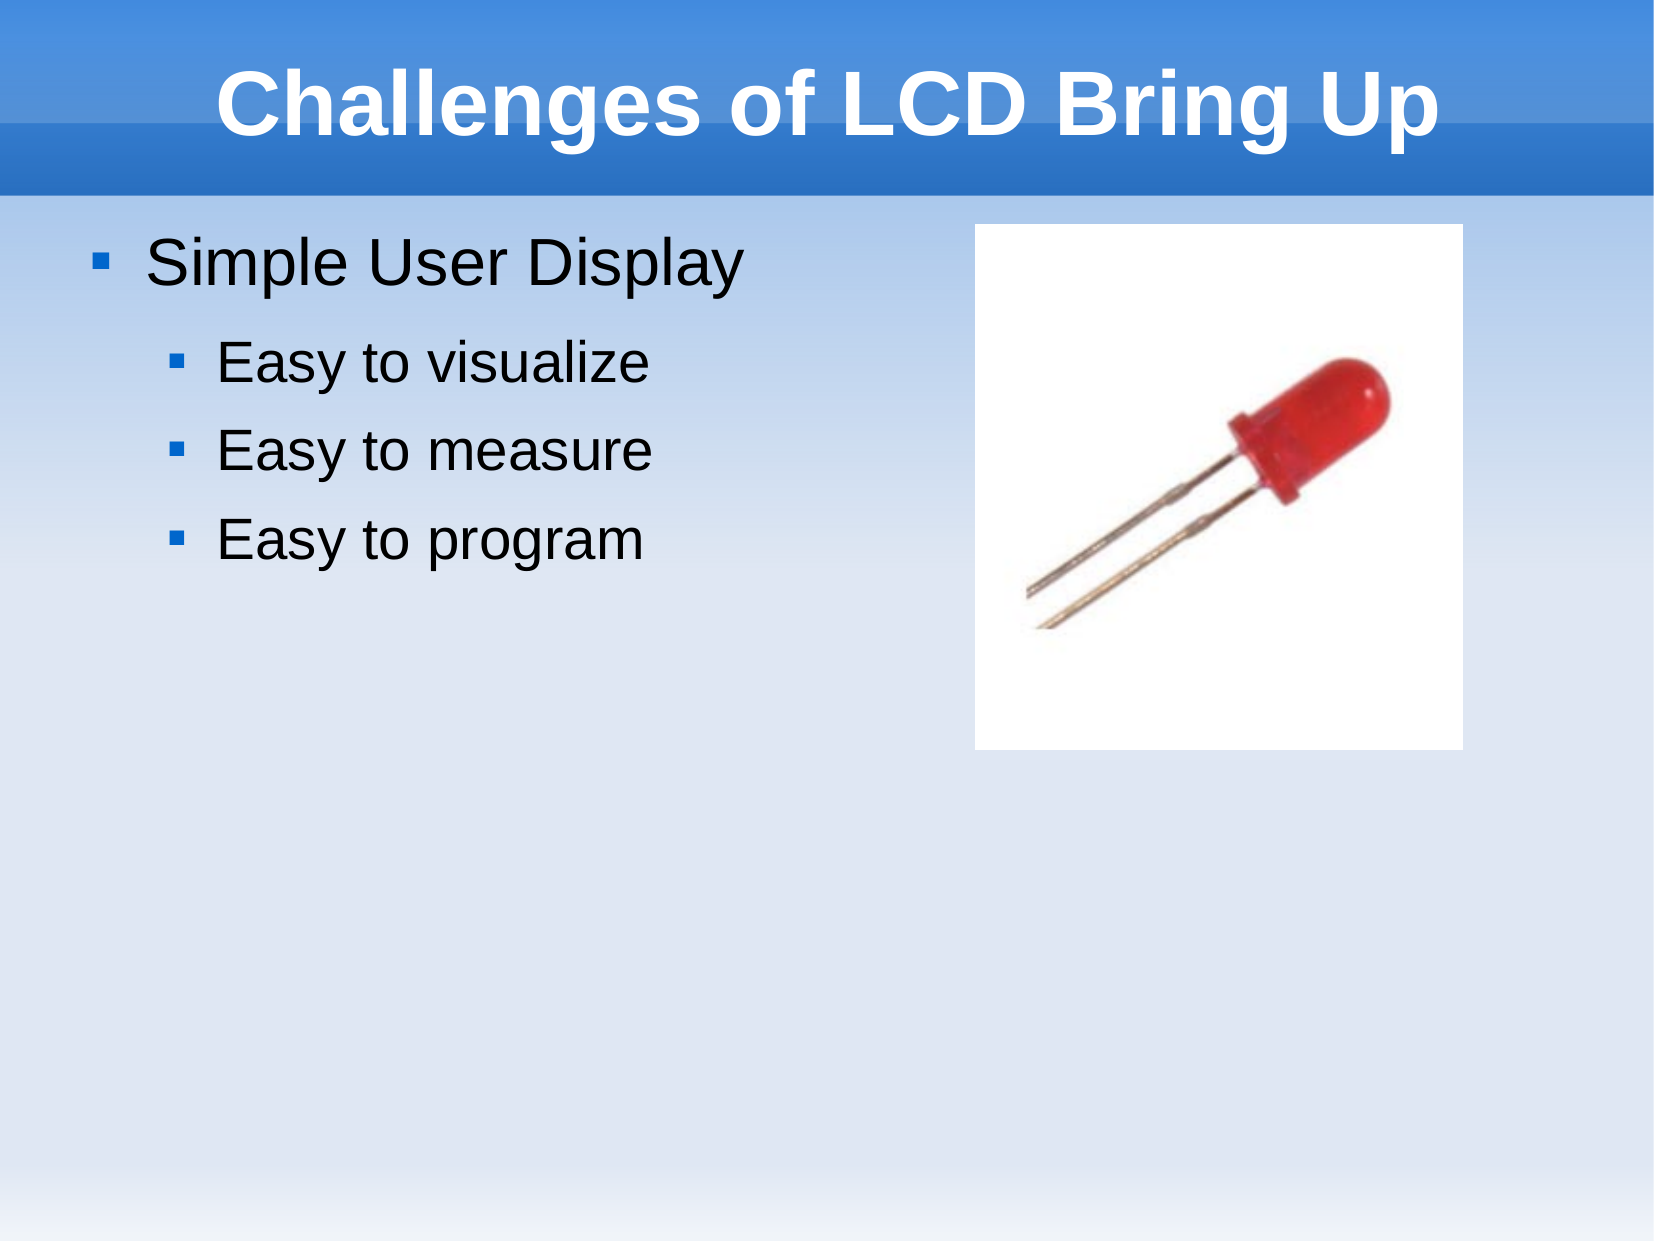

# Challenges of LCD Bring Up
Simple User Display
Easy to visualize
Easy to measure
Easy to program